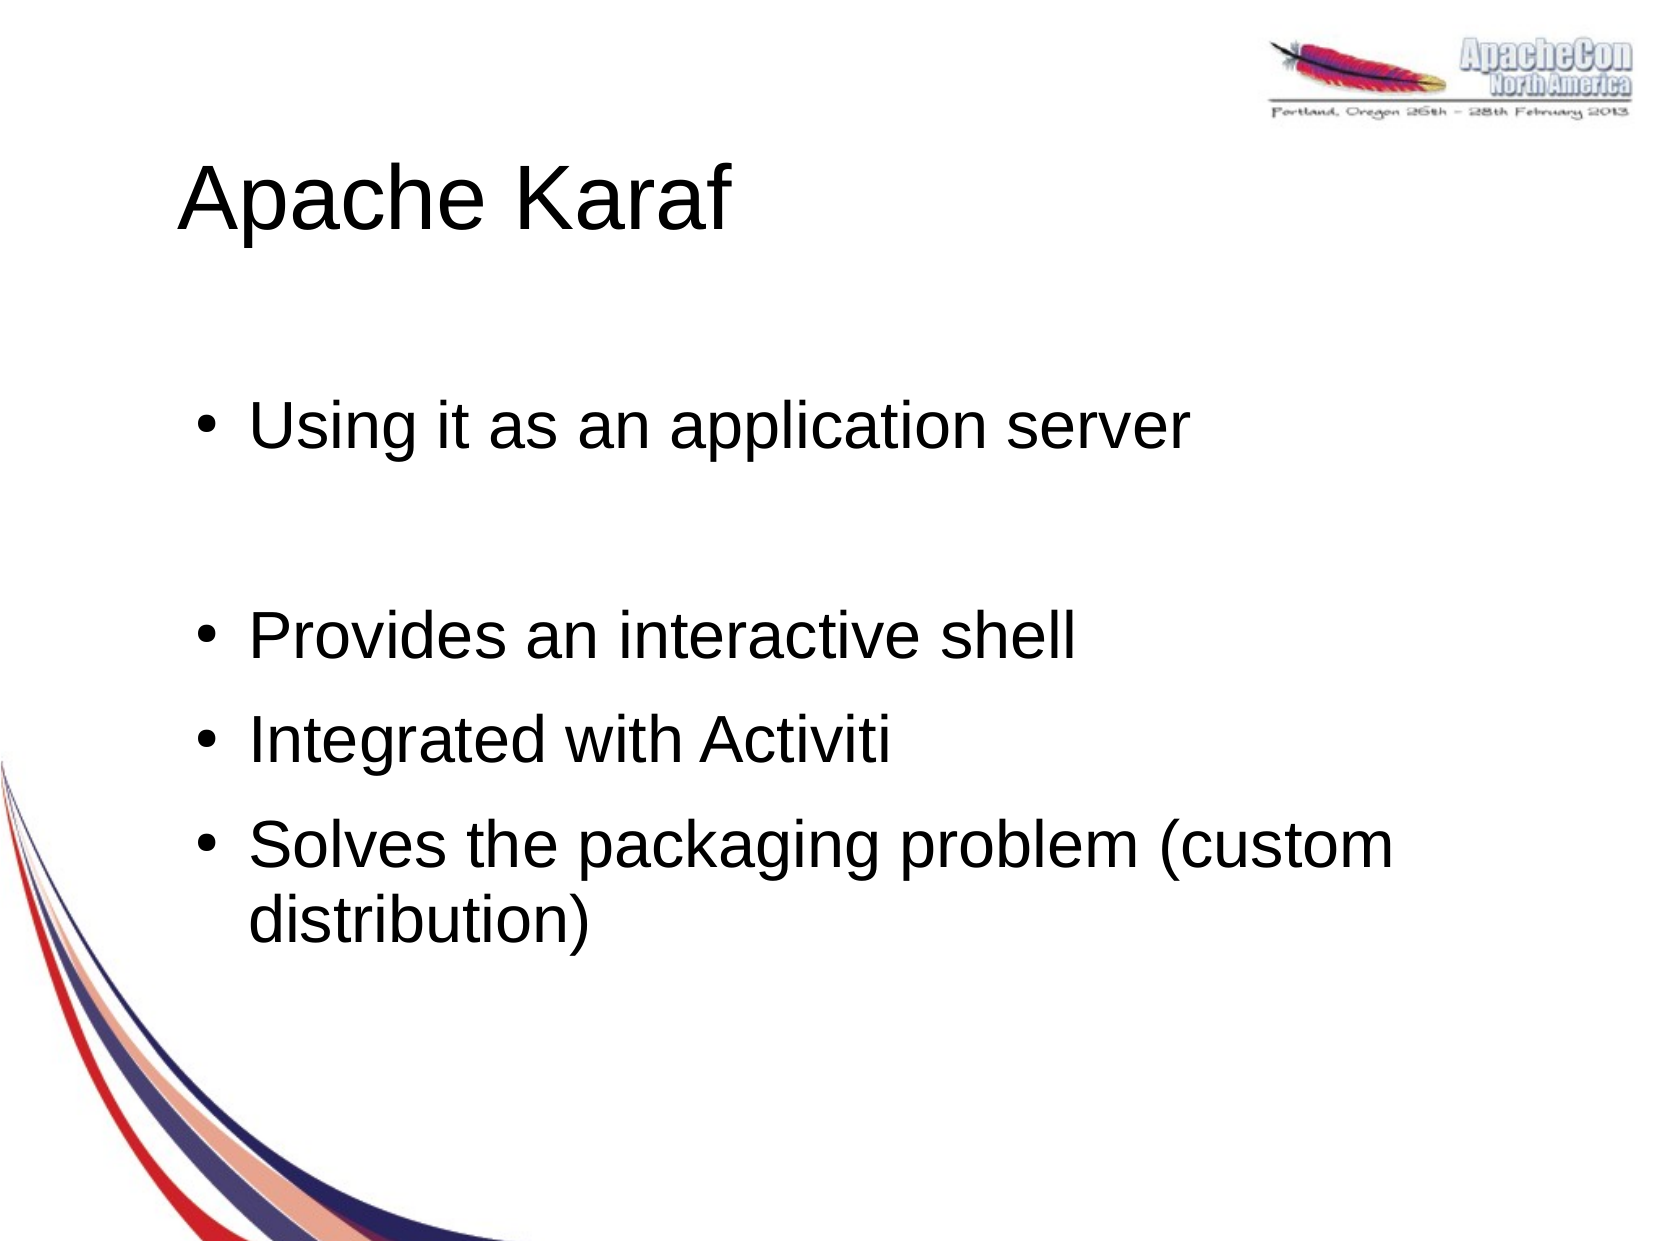

# Apache Karaf
Using it as an application server
Provides an interactive shell
Integrated with Activiti
Solves the packaging problem (custom distribution)